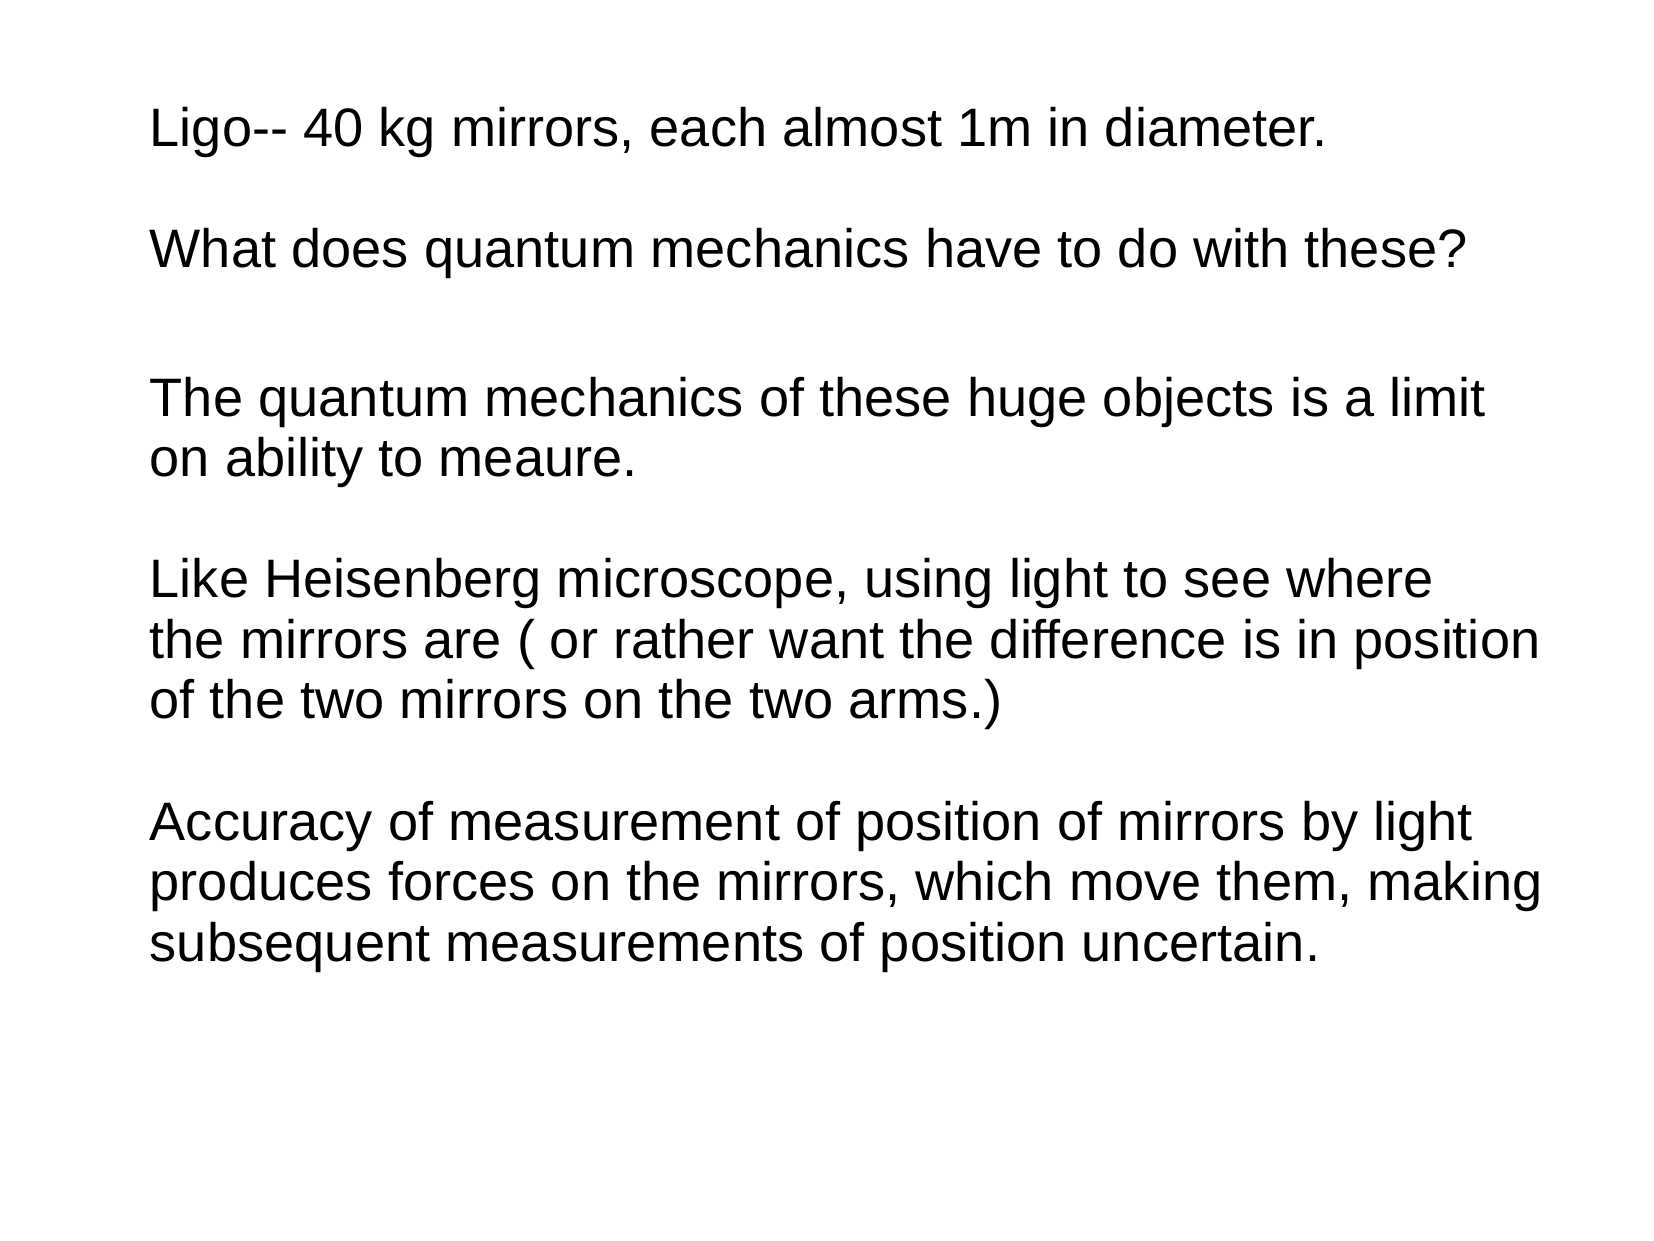

Ligo-- 40 kg mirrors, each almost 1m in diameter.
What does quantum mechanics have to do with these?
The quantum mechanics of these huge objects is a limit
on ability to meaure.
Like Heisenberg microscope, using light to see where
the mirrors are ( or rather want the difference is in position
of the two mirrors on the two arms.)
Accuracy of measurement of position of mirrors by light
produces forces on the mirrors, which move them, making
subsequent measurements of position uncertain.